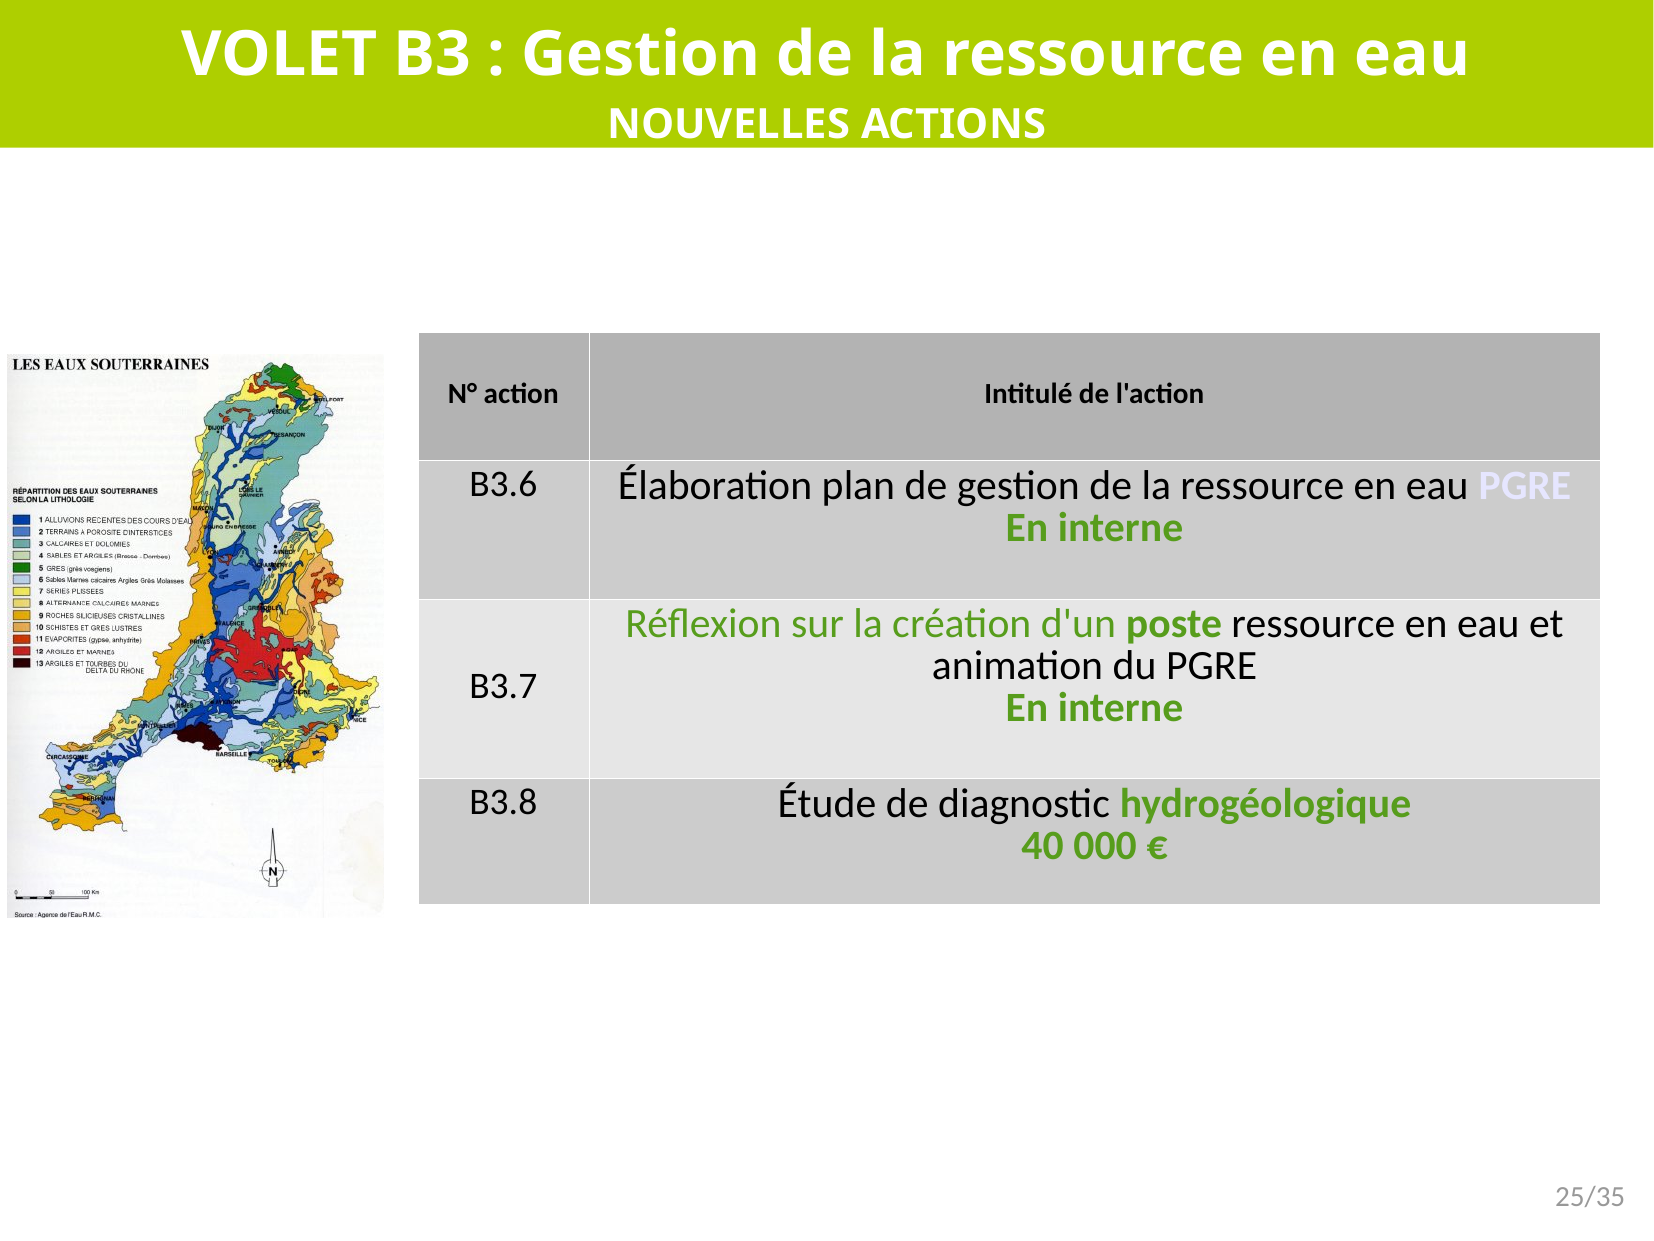

VOLET B3 : Gestion de la ressource en eau
NOUVELLES ACTIONS
| N° action | Intitulé de l'action |
| --- | --- |
| B3.6 | Élaboration plan de gestion de la ressource en eau PGRE En interne |
| B3.7 | Réflexion sur la création d'un poste ressource en eau et animation du PGRE En interne |
| B3.8 | Étude de diagnostic hydrogéologique 40 000 € |
25